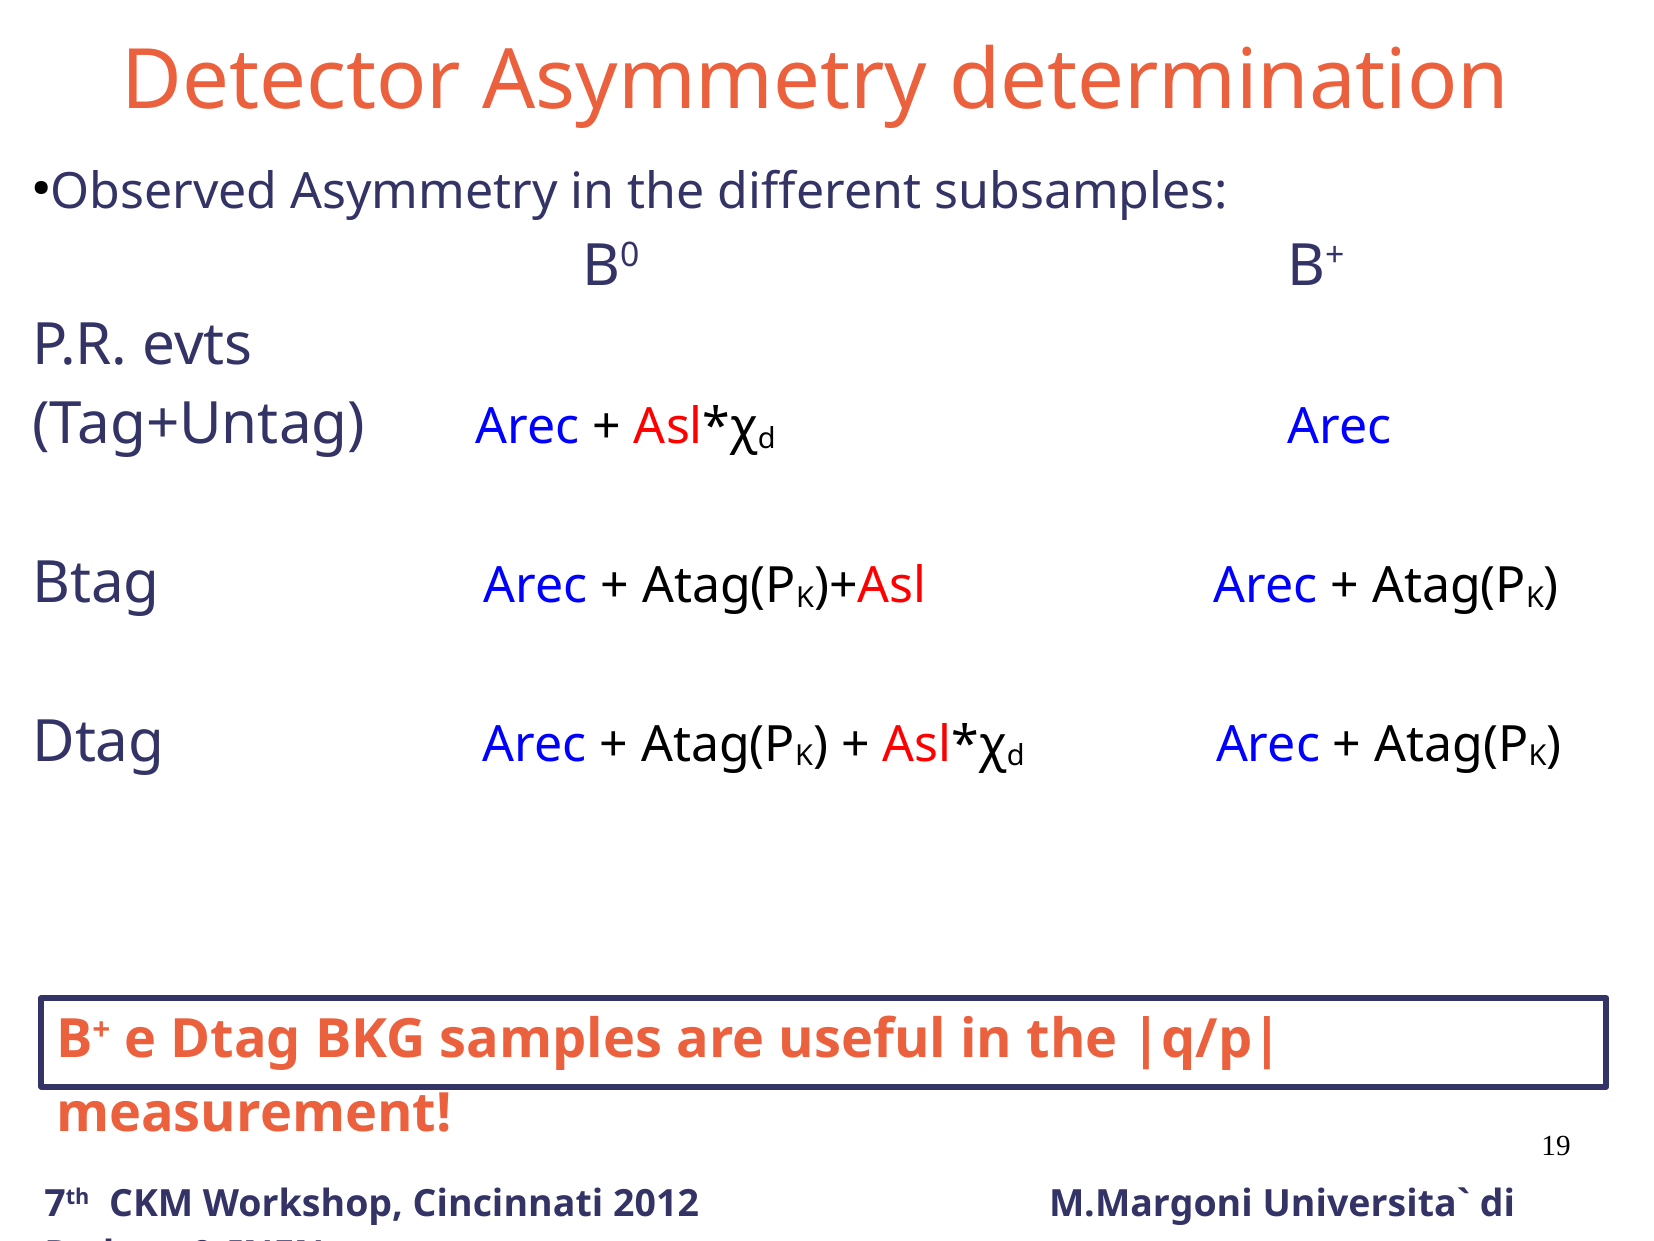

# Detector Asymmetry determination
Observed Asymmetry in the different subsamples:
 						 B0									B+
P.R. evts
(Tag+Untag)		Arec + Asl*χd 							Arec
Btag 		 Arec + Atag(PK)+Asl 			Arec + Atag(PK)
Dtag		 Arec + Atag(PK) + Asl*χd 		 Arec + Atag(PK)
B+ e Dtag BKG samples are useful in the |q/p| measurement!
19
7th CKM Workshop, Cincinnati 2012 M.Margoni Universita` di Padova & INFN